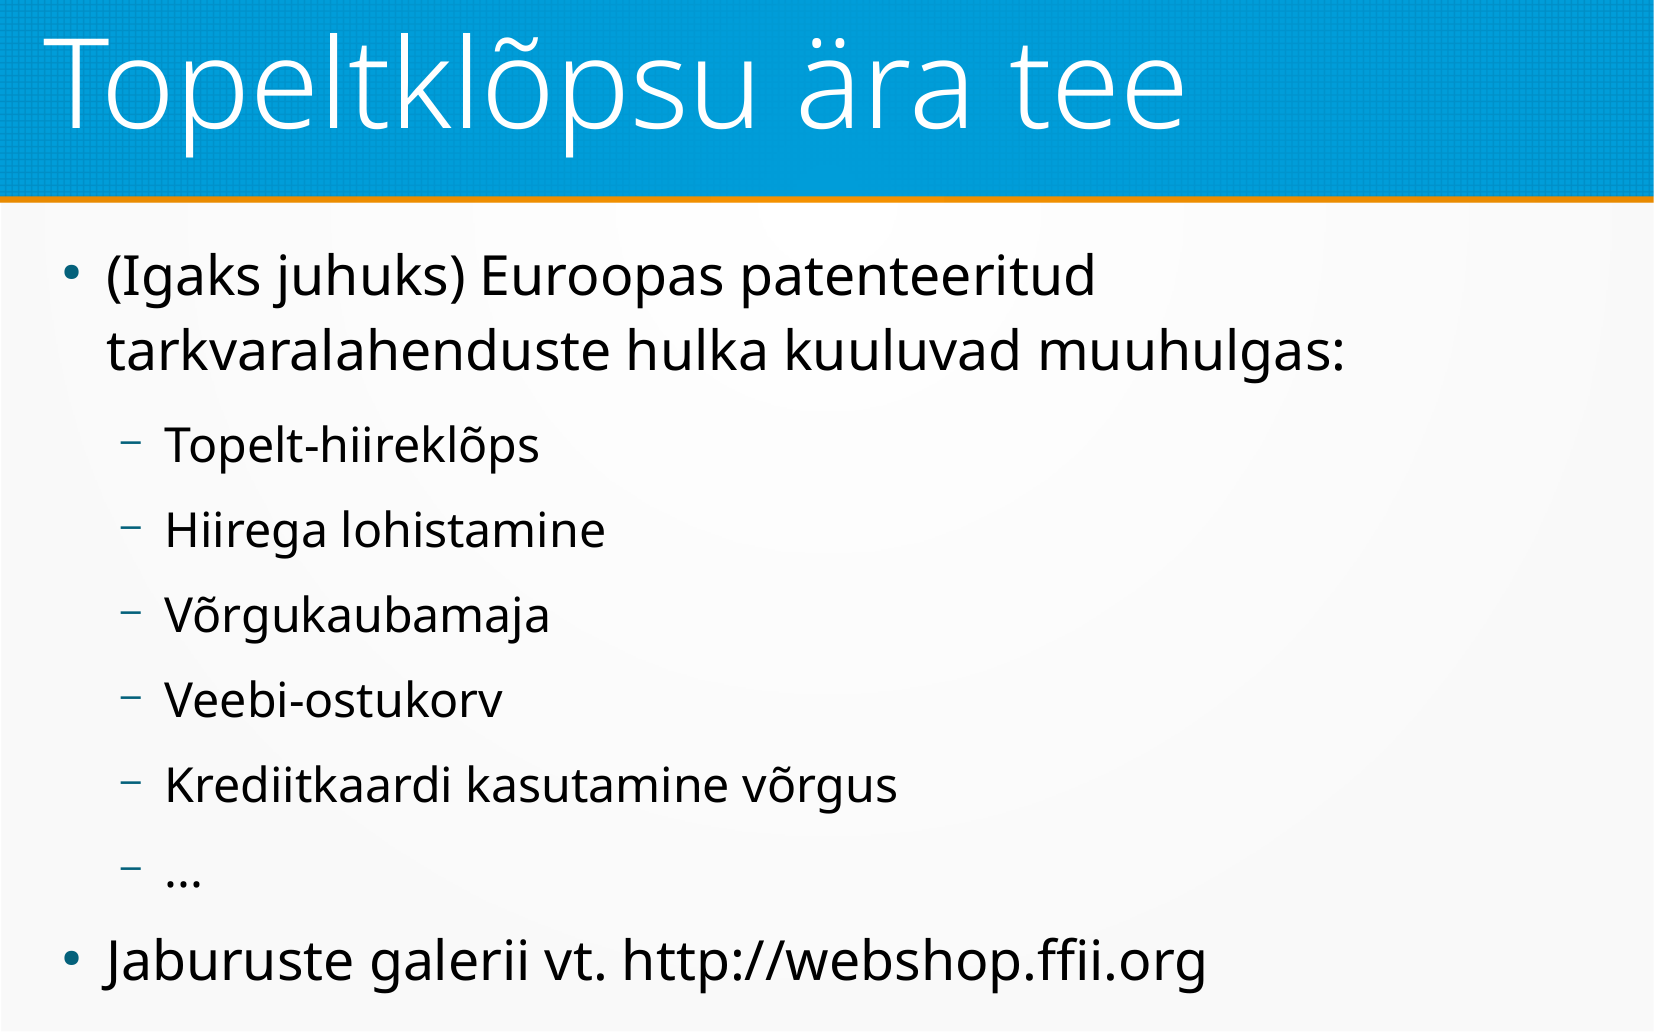

# Topeltklõpsu ära tee
(Igaks juhuks) Euroopas patenteeritud tarkvaralahenduste hulka kuuluvad muuhulgas:
Topelt-hiireklõps
Hiirega lohistamine
Võrgukaubamaja
Veebi-ostukorv
Krediitkaardi kasutamine võrgus
...
Jaburuste galerii vt. http://webshop.ffii.org